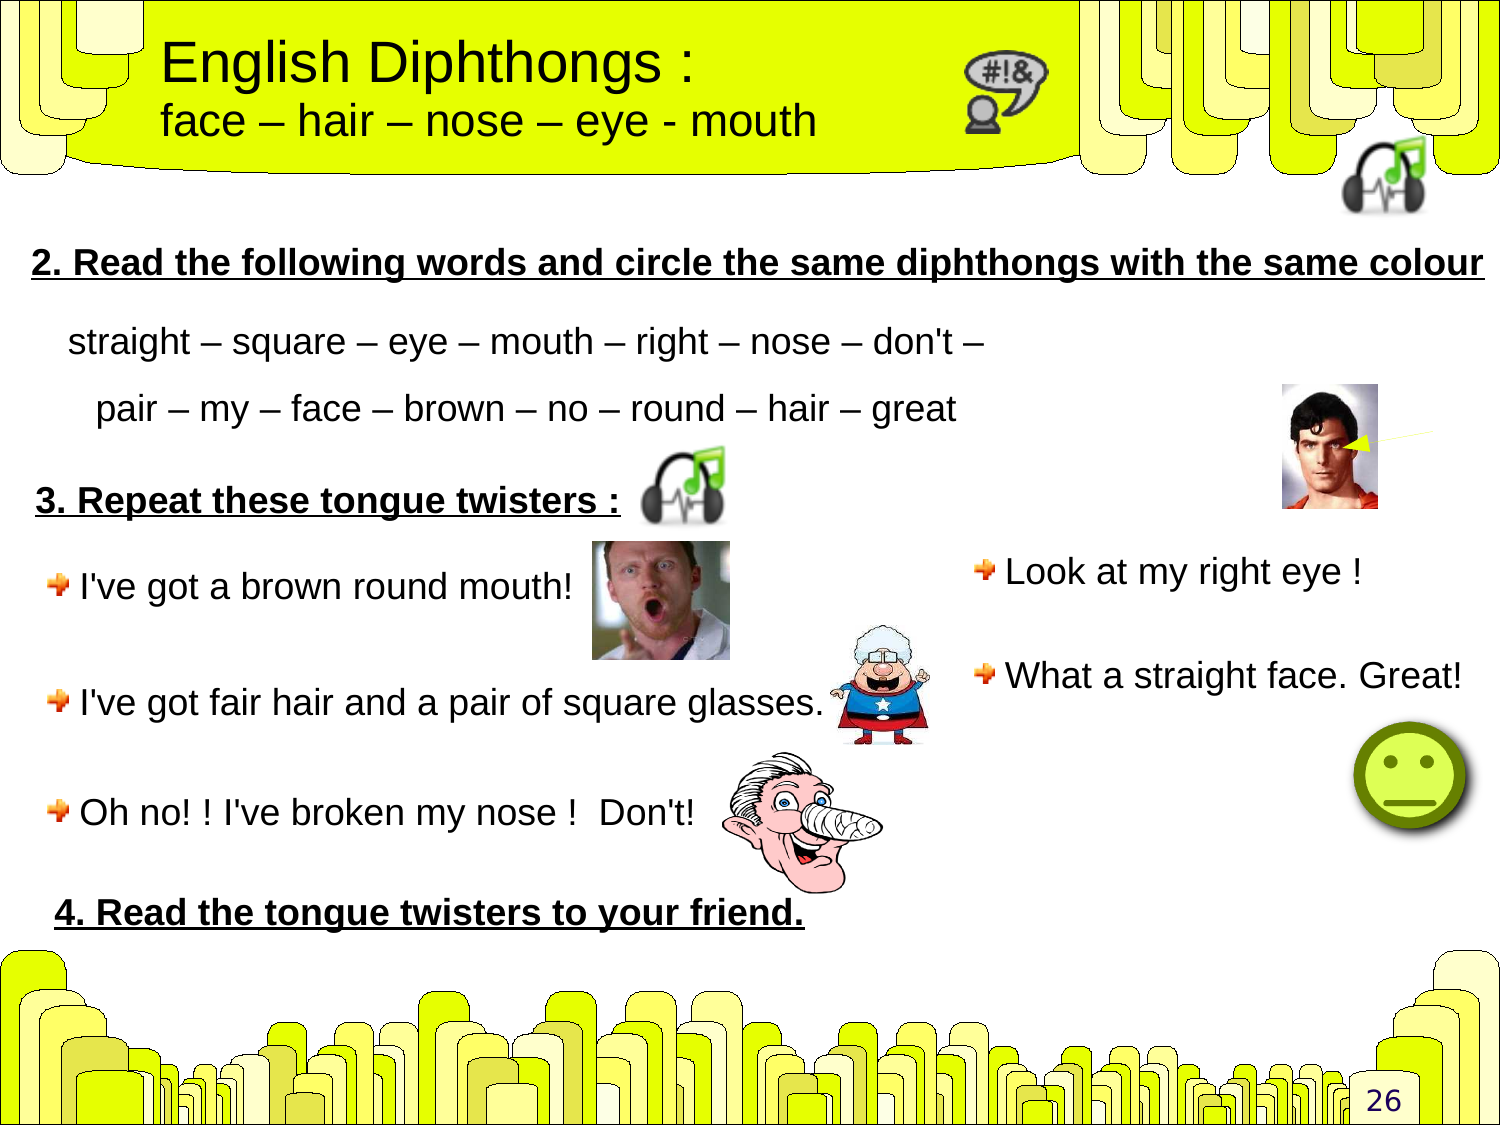

# English Diphthongs : face – hair – nose – eye - mouth
2. Read the following words and circle the same diphthongs with the same colour
straight – square – eye – mouth – right – nose – don't – pair – my – face – brown – no – round – hair – great
3. Repeat these tongue twisters :
 I've got a brown round mouth!
 I've got fair hair and a pair of square glasses.
 Oh no! ! I've broken my nose !  Don't!
 Look at my right eye !
 What a straight face. Great!
4. Read the tongue twisters to your friend.